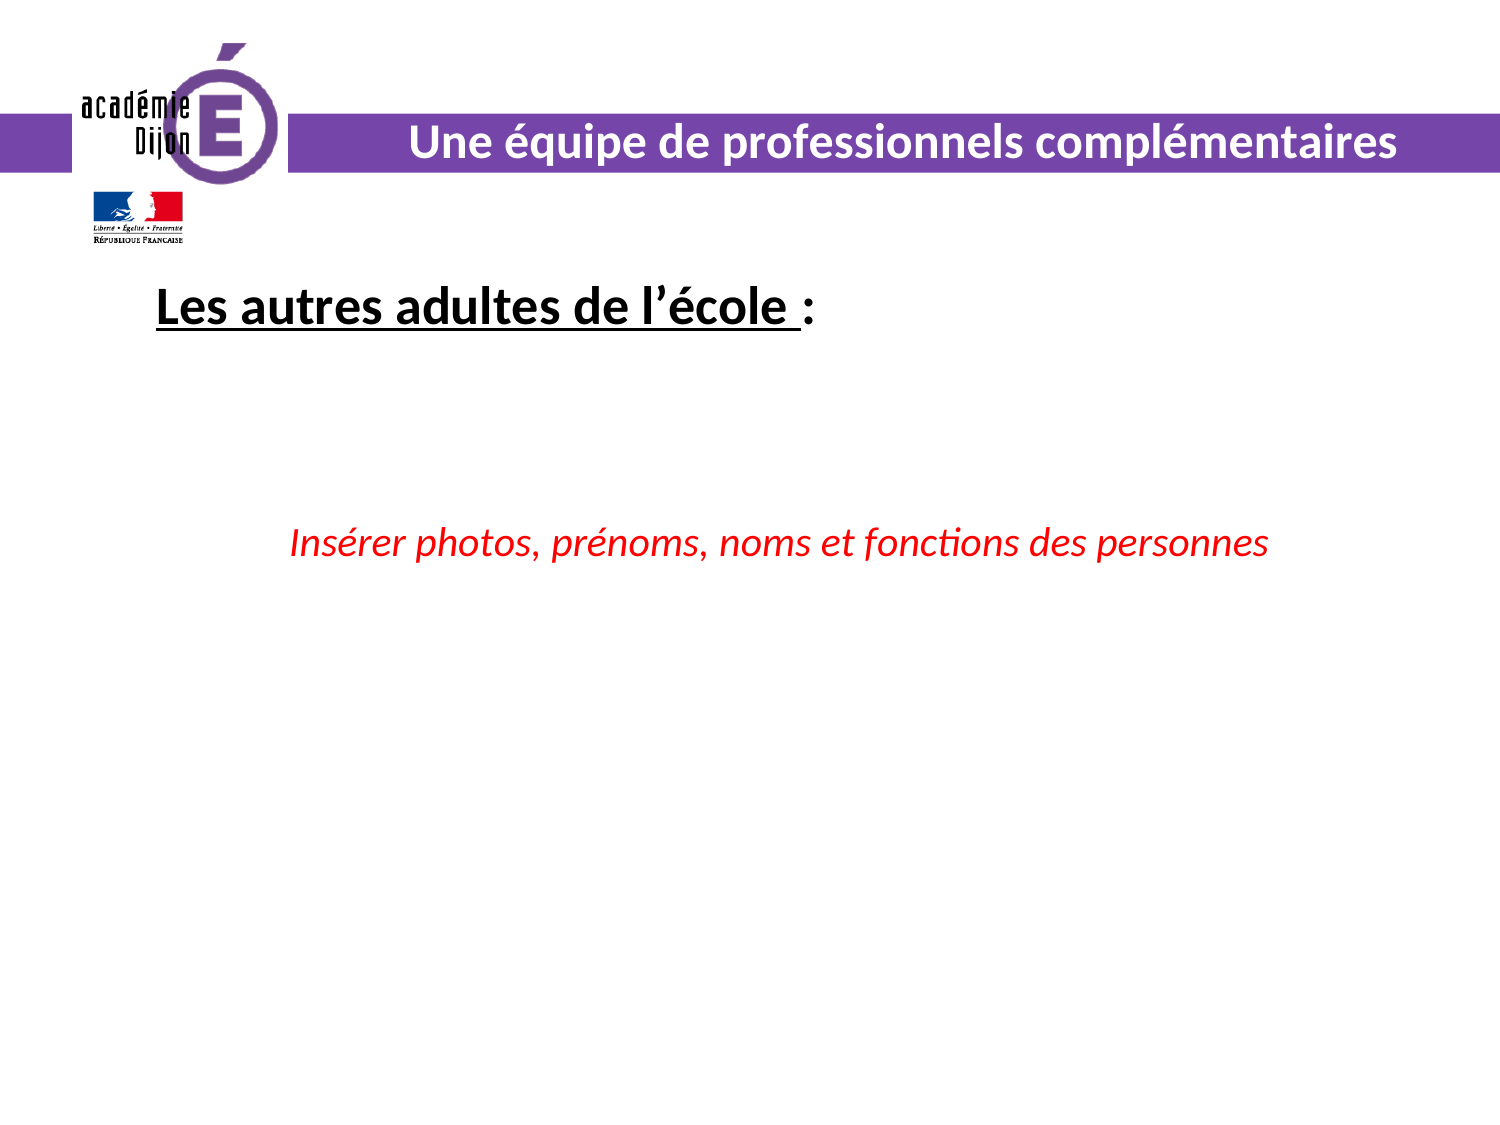

# Une équipe de professionnels complémentaires
Les autres adultes de l’école :
Insérer photos, prénoms, noms et fonctions des personnes